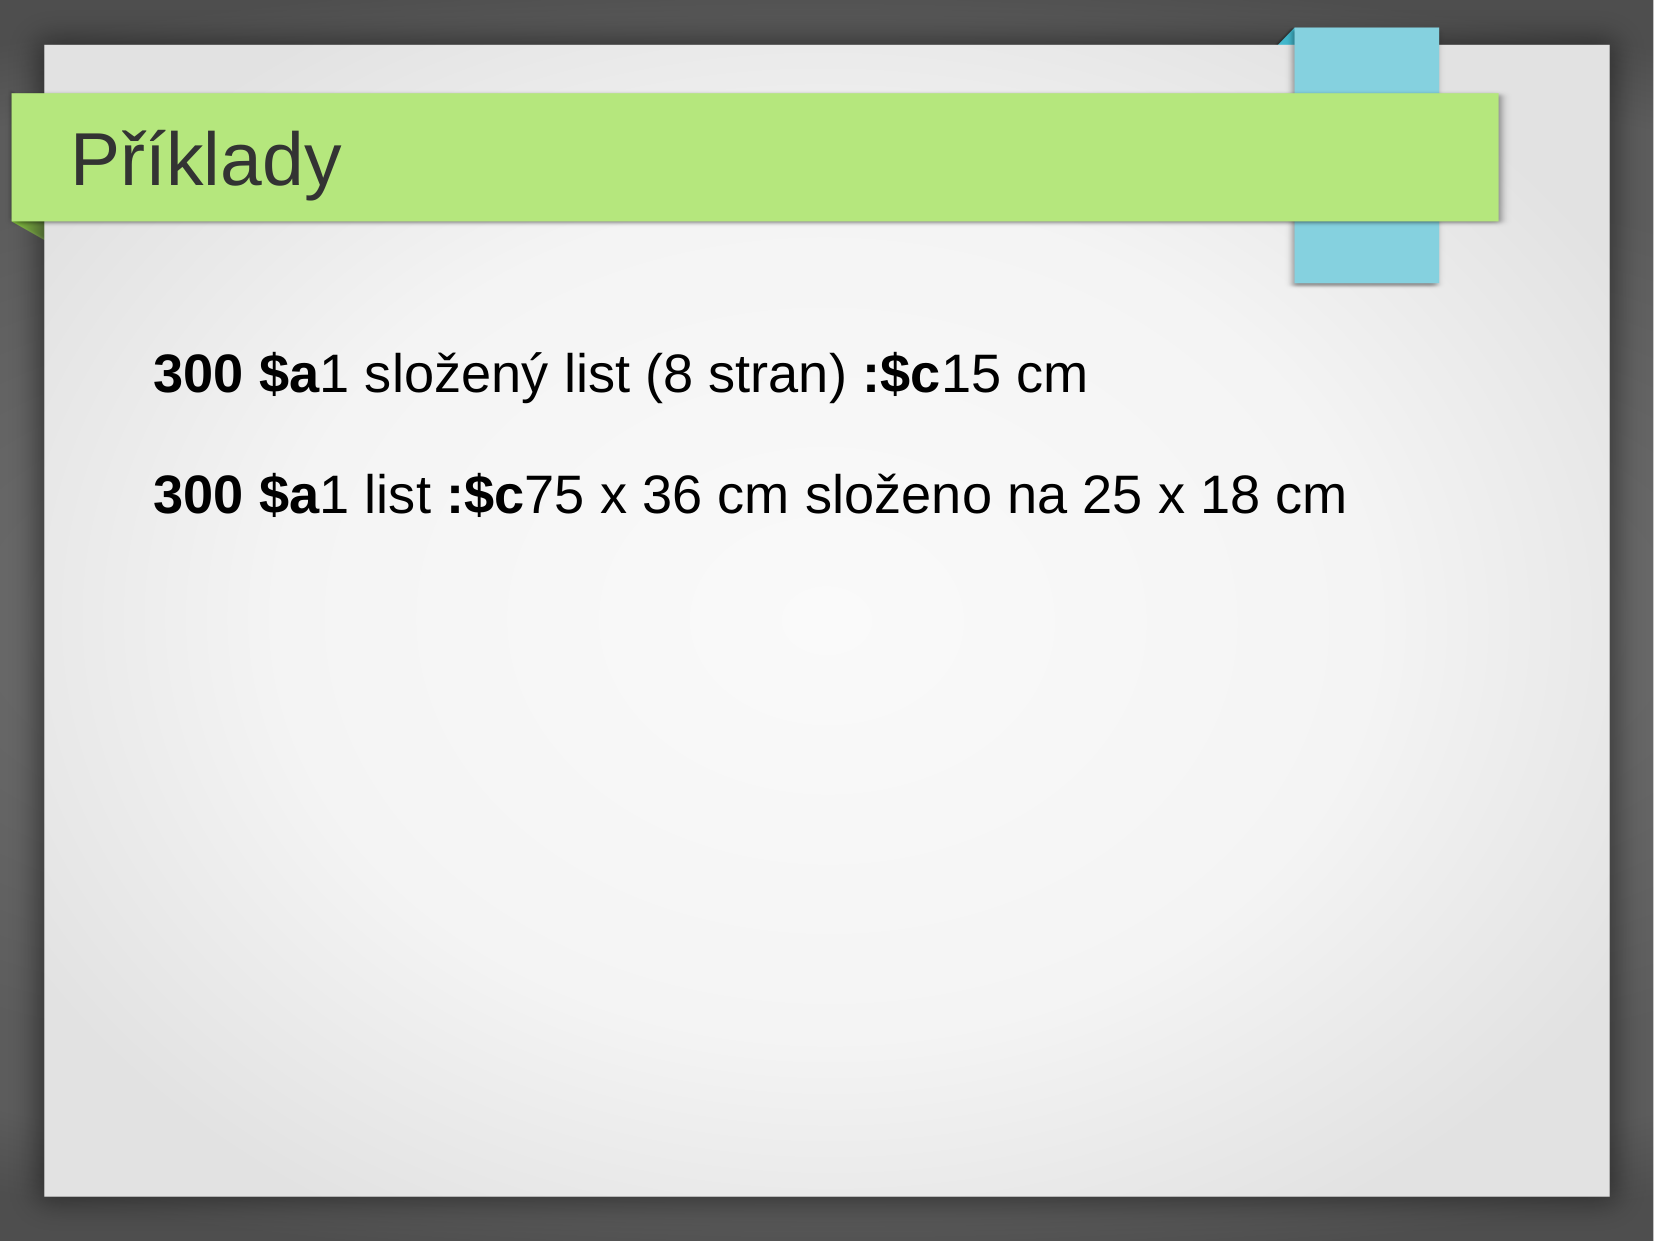

# Příklady
300 $a1 složený list (8 stran) :$c15 cm
300 $a1 list :$c75 x 36 cm složeno na 25 x 18 cm